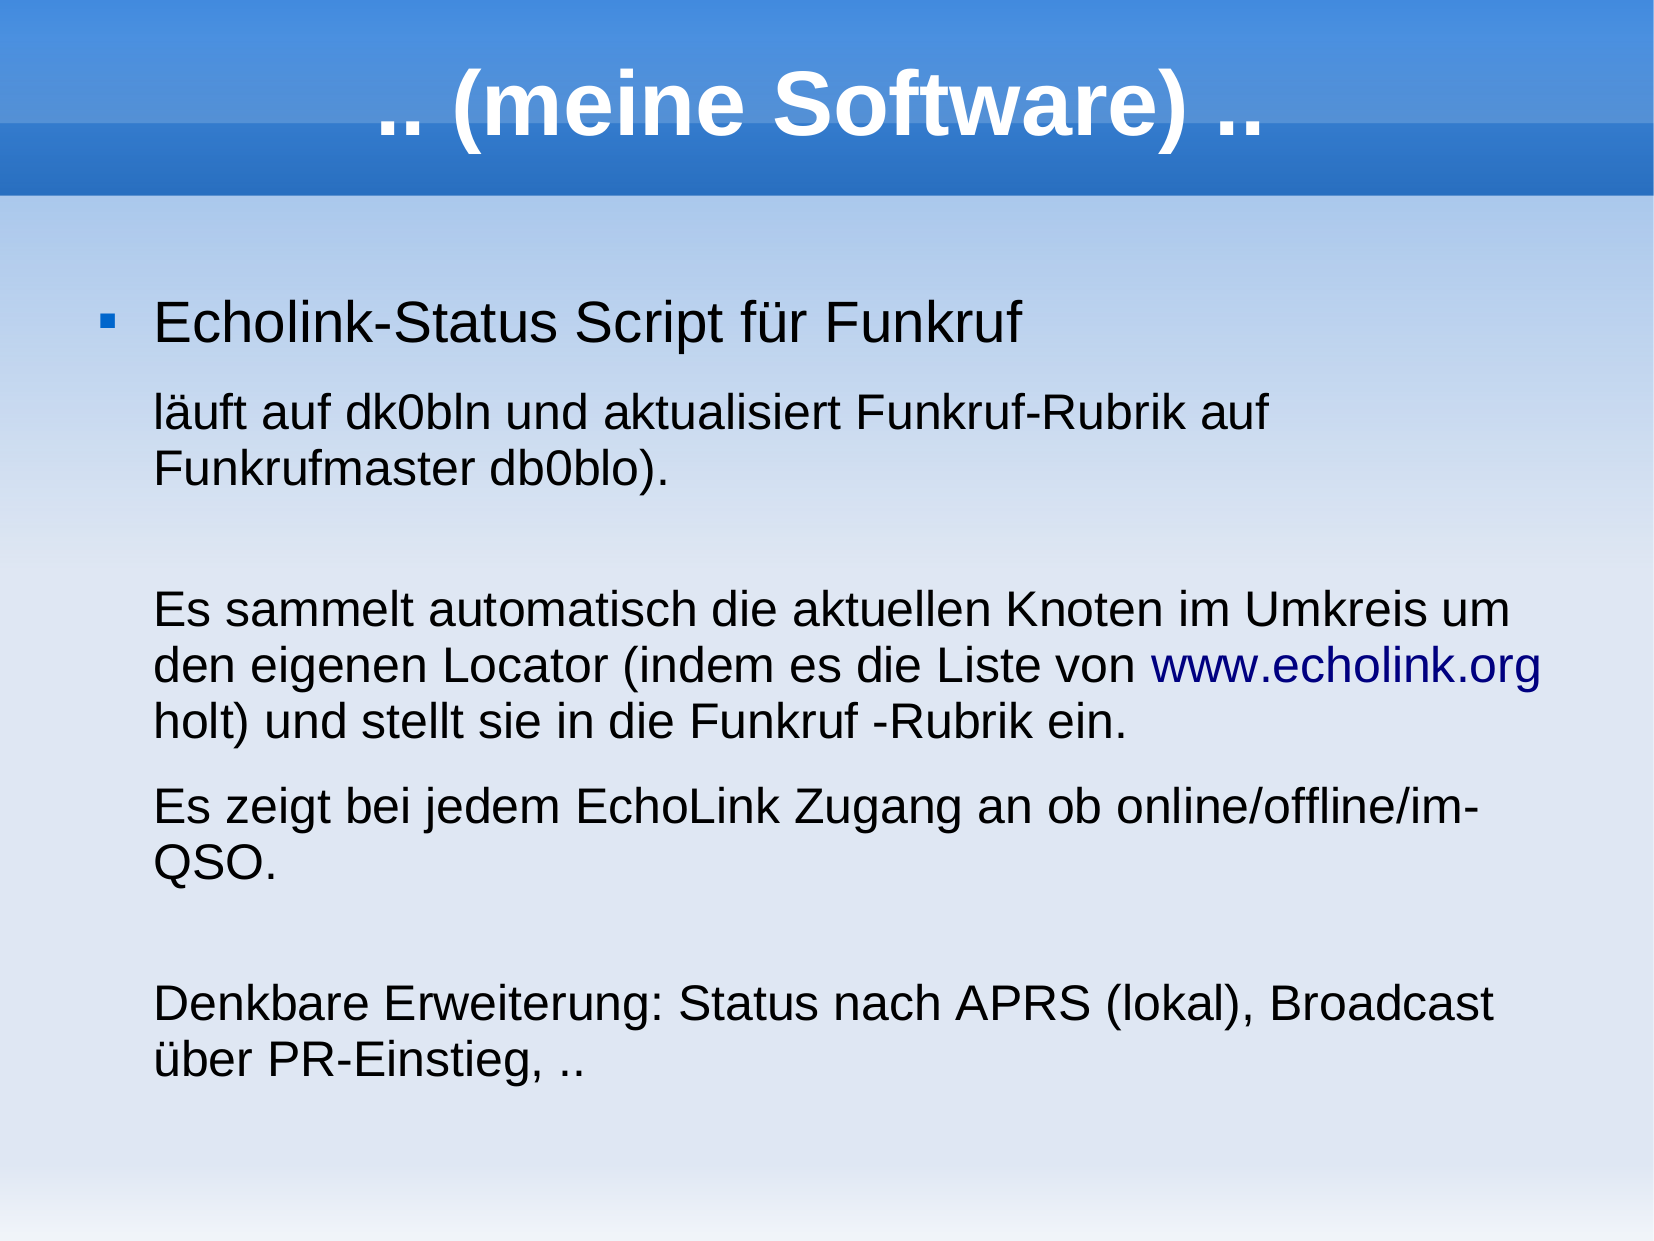

# .. (meine Software) ..
Echolink-Status Script für Funkruf
läuft auf dk0bln und aktualisiert Funkruf-Rubrik auf Funkrufmaster db0blo).
Es sammelt automatisch die aktuellen Knoten im Umkreis um den eigenen Locator (indem es die Liste von www.echolink.org holt) und stellt sie in die Funkruf -Rubrik ein.
Es zeigt bei jedem EchoLink Zugang an ob online/offline/im-QSO.
Denkbare Erweiterung: Status nach APRS (lokal), Broadcast über PR-Einstieg, ..